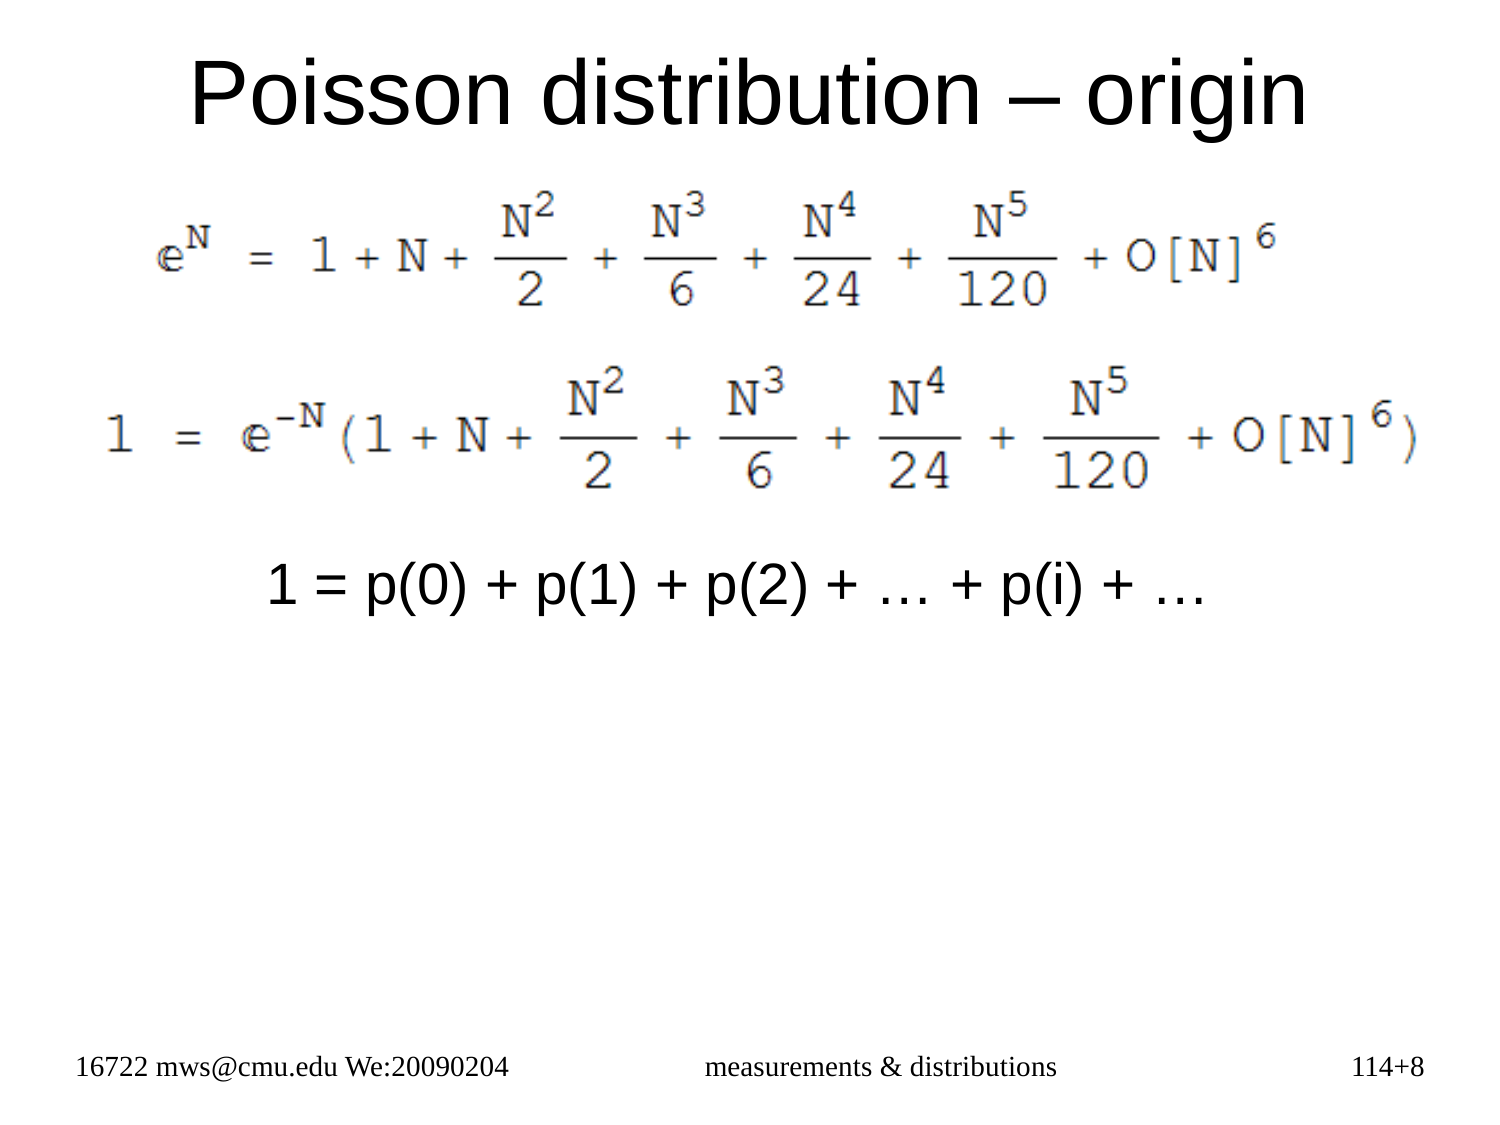

# Poisson distribution – origin
 1 = p(0) + p(1) + p(2) + … + p(i) + …
16722 mws@cmu.edu We:20090204
measurements & distributions
8